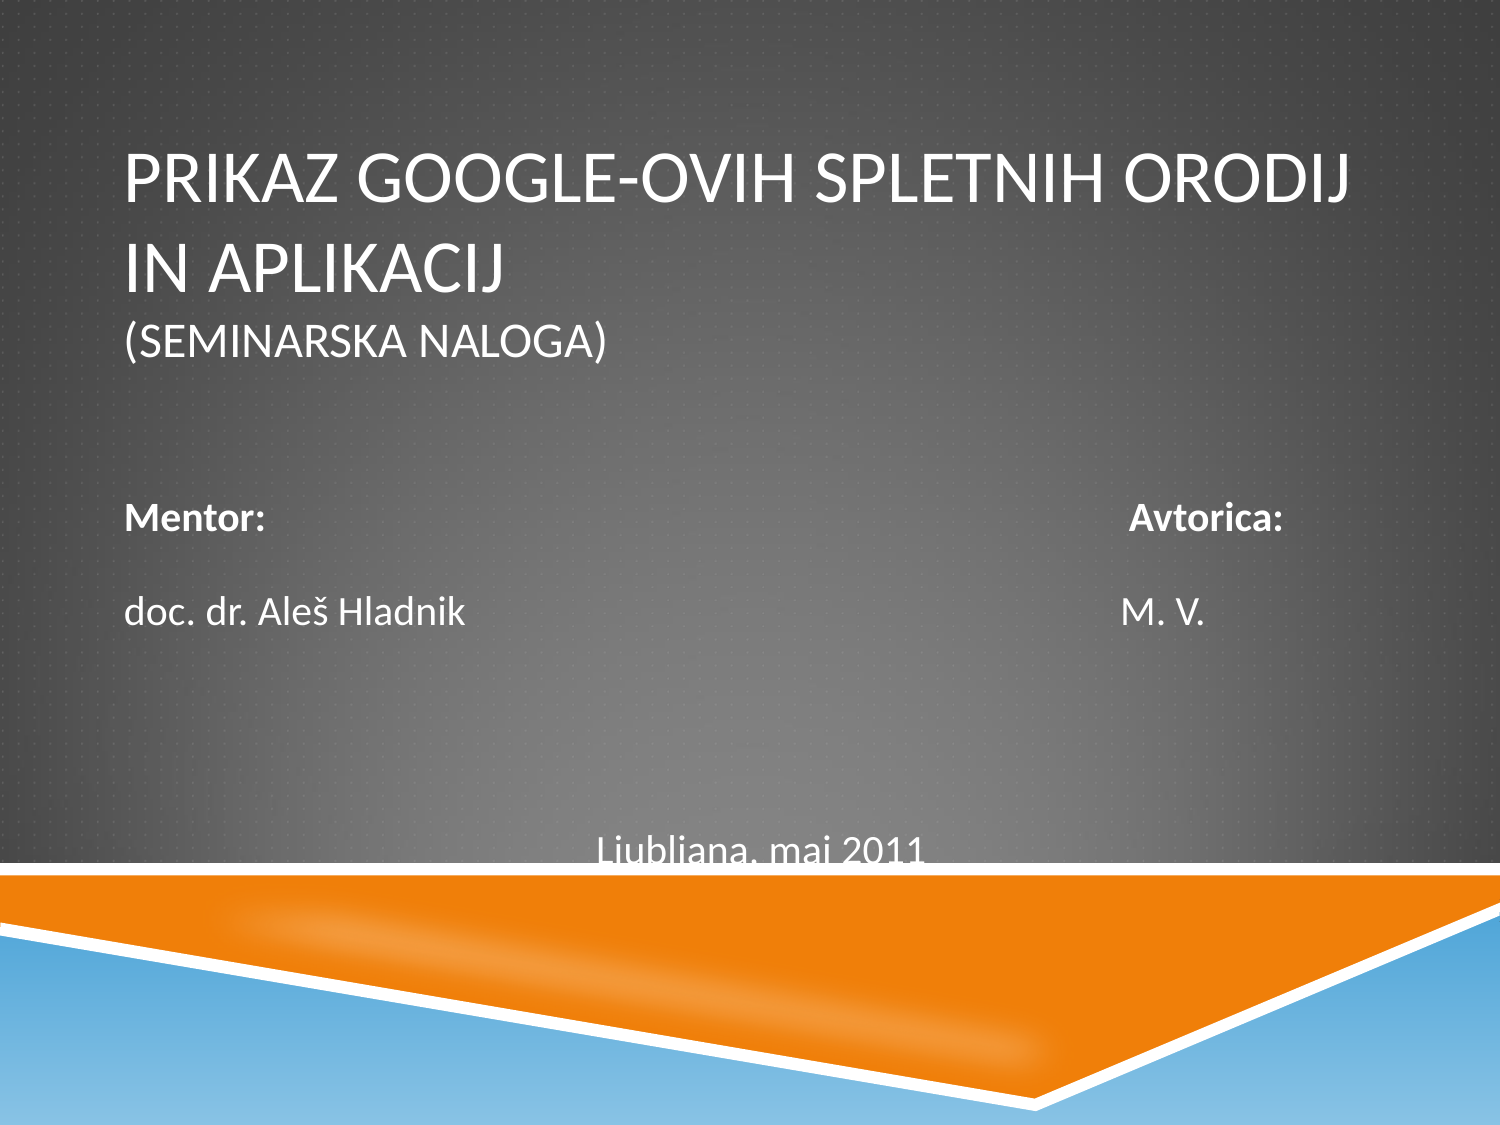

# PRIKAZ GOOGLE-OVIH SPLETNIH ORODIJ IN APLIKACIJ (SEMINARSKA NALOGA)
Mentor: Avtorica:
doc. dr. Aleš Hladnik M. V.
Ljubljana, maj 2011